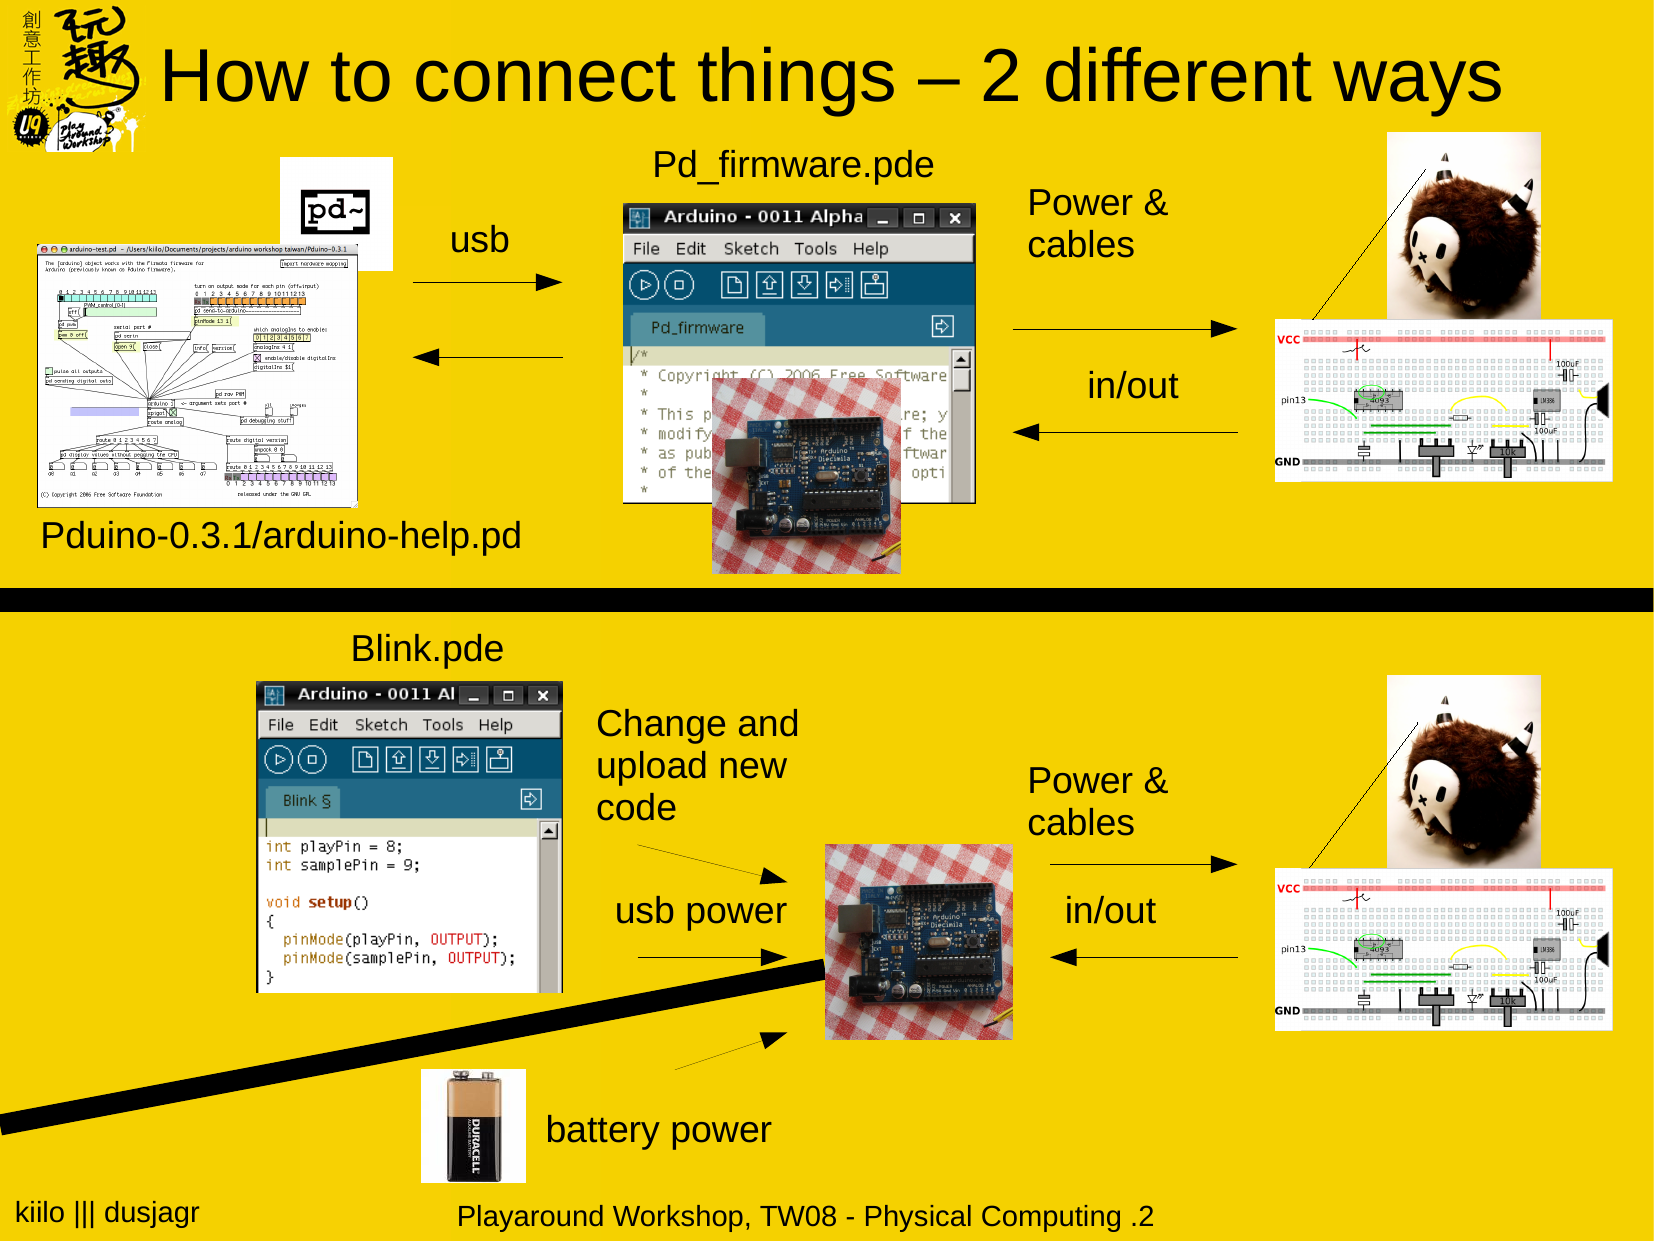

# How to connect things – 2 different ways
Pd_firmware.pde
Power &
cables
usb
in/out
Pduino-0.3.1/arduino-help.pd
Blink.pde
Change and
upload new
code
Power &
cables
usb power
in/out
battery power
Playaround Workshop, TW08 - Physical Computing .2